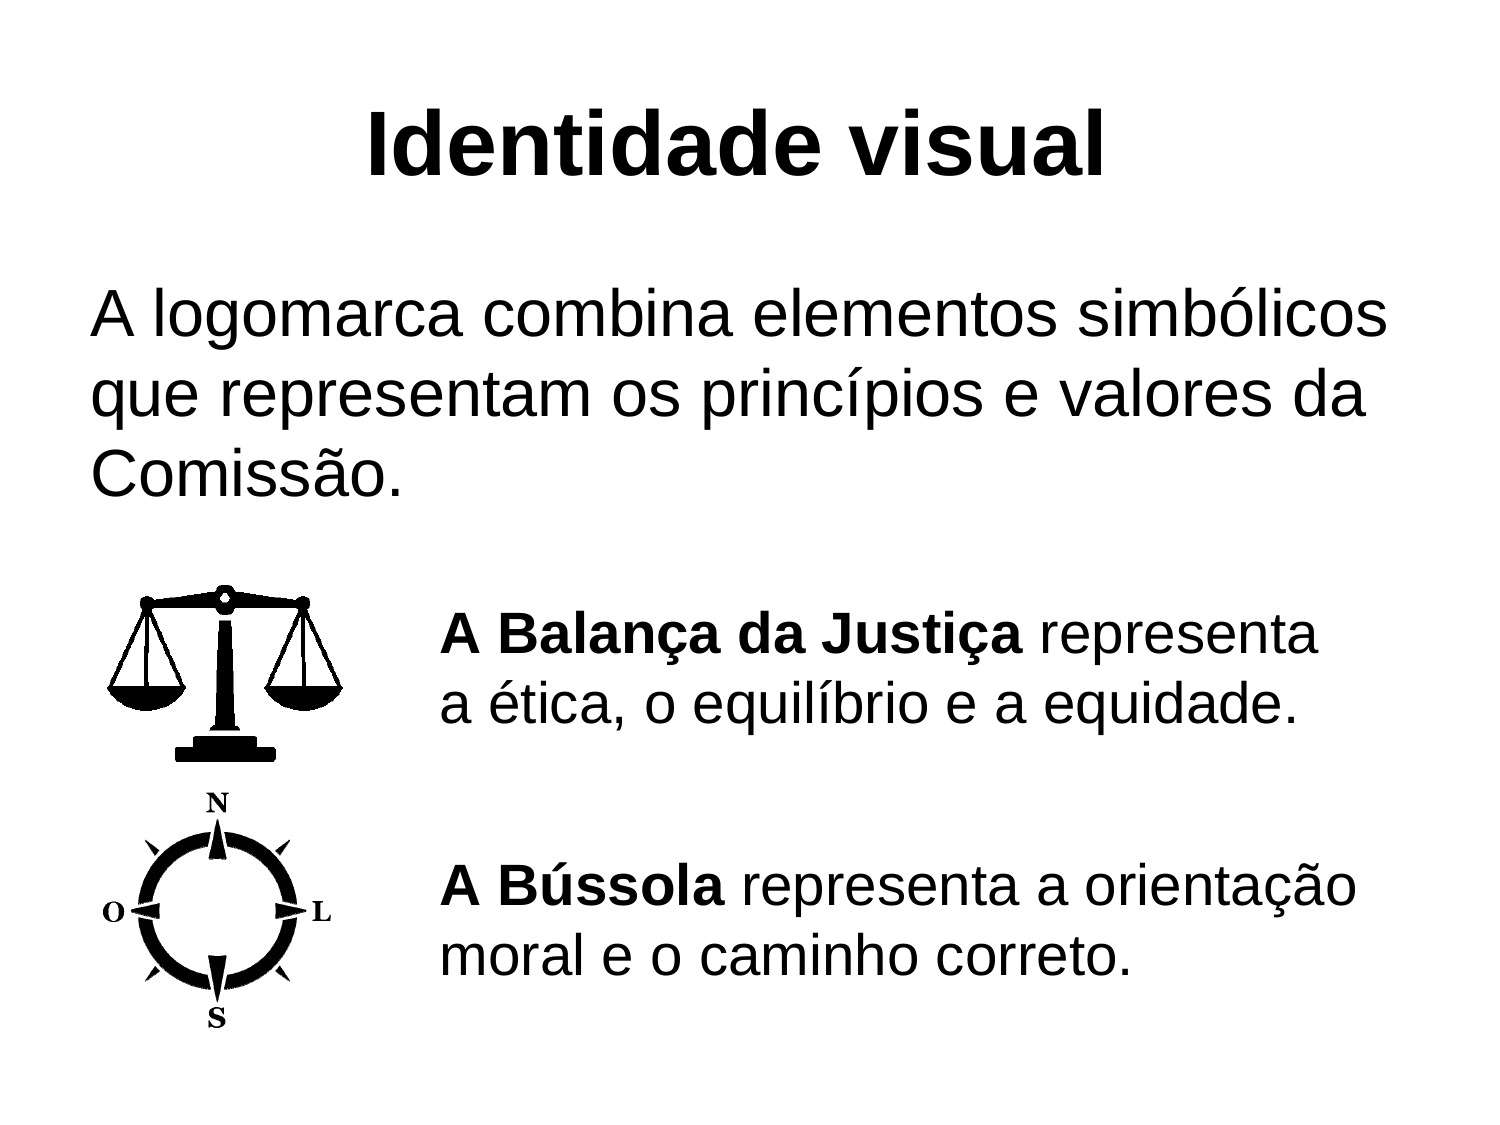

# Identidade visual
A logomarca combina elementos simbólicos que representam os princípios e valores da Comissão.
A Balança da Justiça representa
a ética, o equilíbrio e a equidade.
A Bússola representa a orientação moral e o caminho correto.